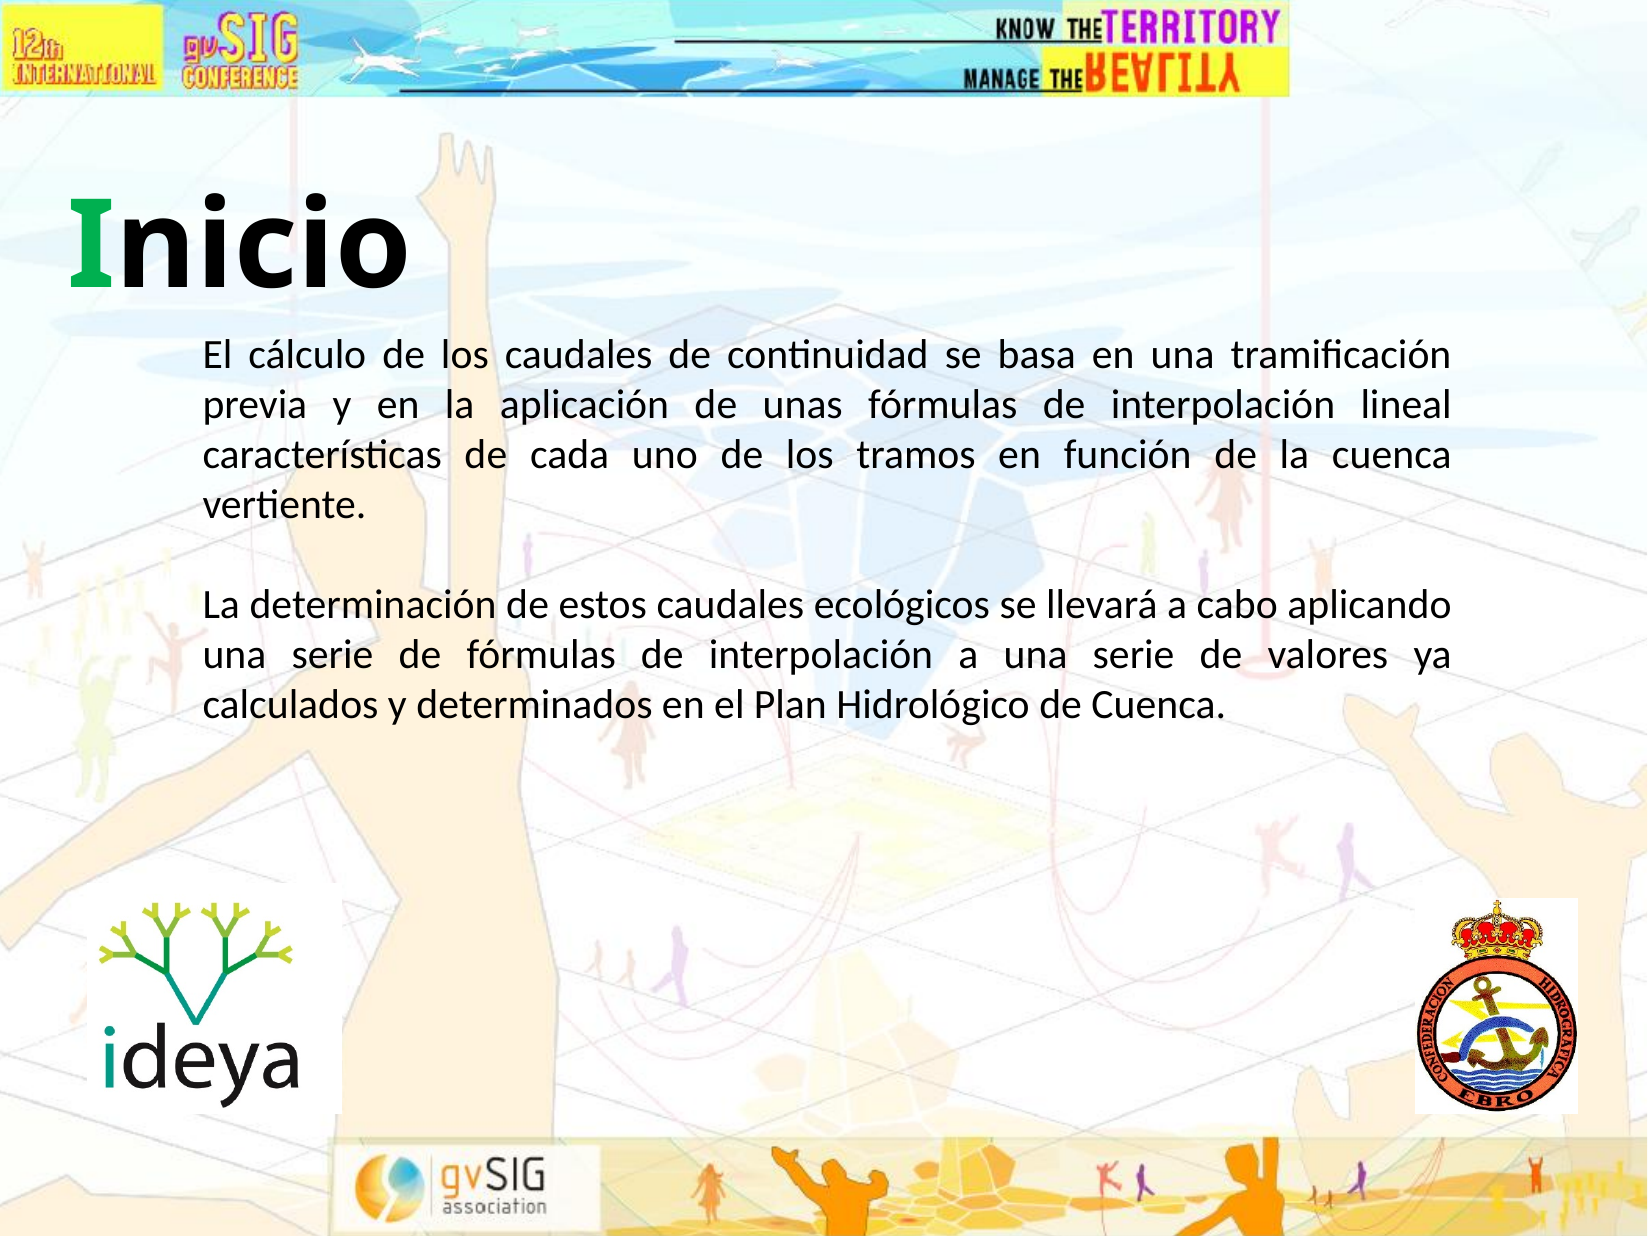

# Inicio
El cálculo de los caudales de continuidad se basa en una tramificación previa y en la aplicación de unas fórmulas de interpolación lineal características de cada uno de los tramos en función de la cuenca vertiente.
La determinación de estos caudales ecológicos se llevará a cabo aplicando una serie de fórmulas de interpolación a una serie de valores ya calculados y determinados en el Plan Hidrológico de Cuenca.